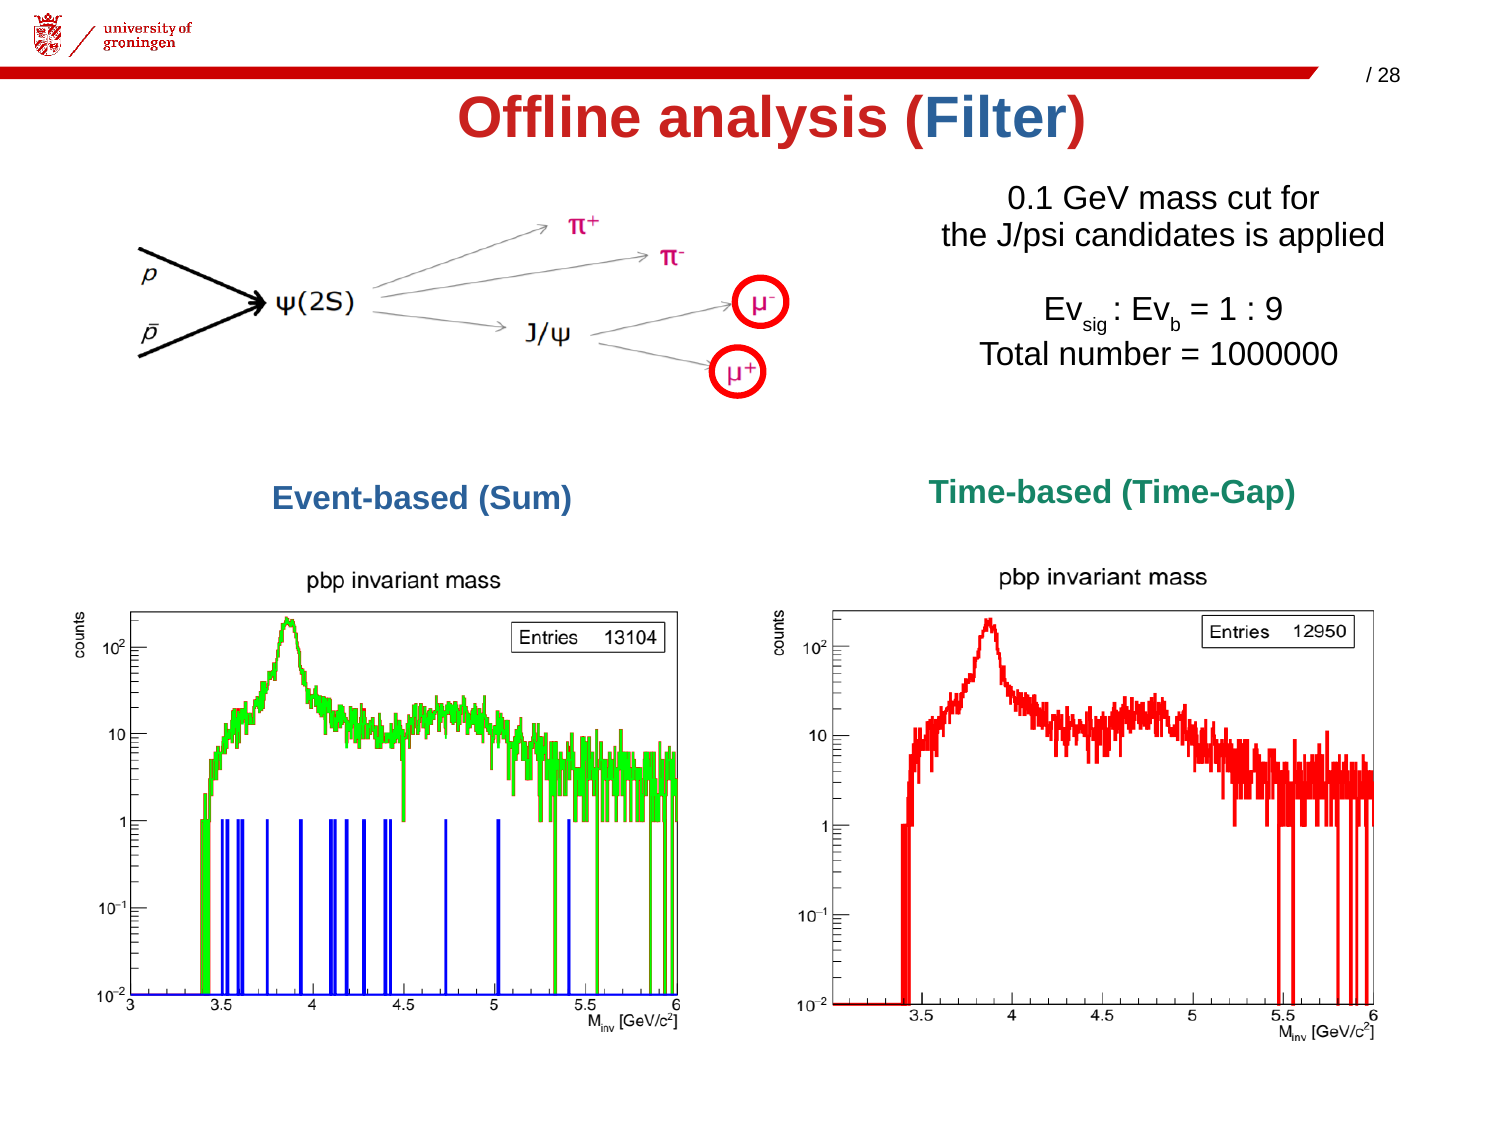

Offline analysis (Filter)
0.1 GeV mass cut for
 the J/psi candidates is applied
Evsig : Evb = 1 : 9
Total number = 1000000
Time-based (Time-Gap)
Event-based (Sum)